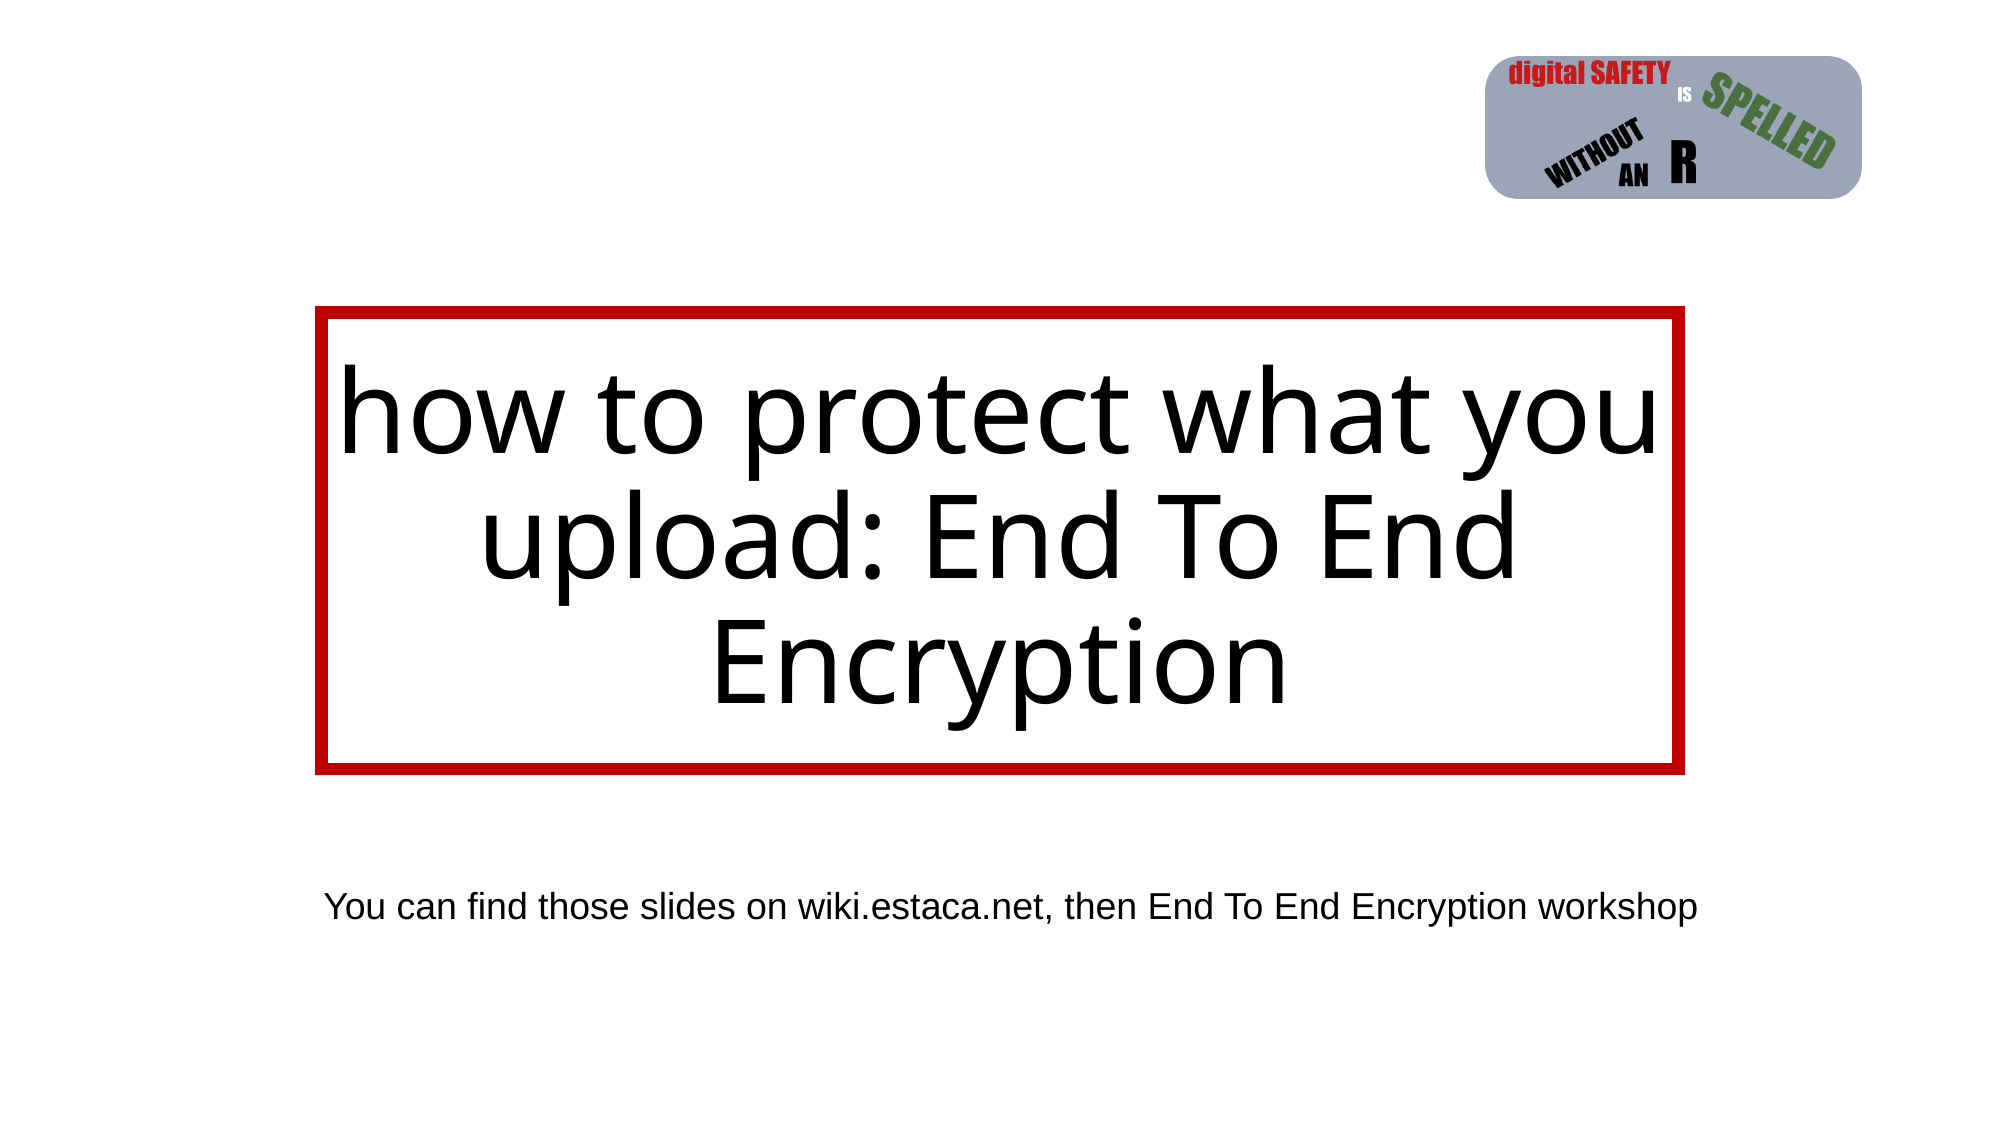

# how to protect what you upload: End To End Encryption
You can find those slides on wiki.estaca.net, then End To End Encryption workshop